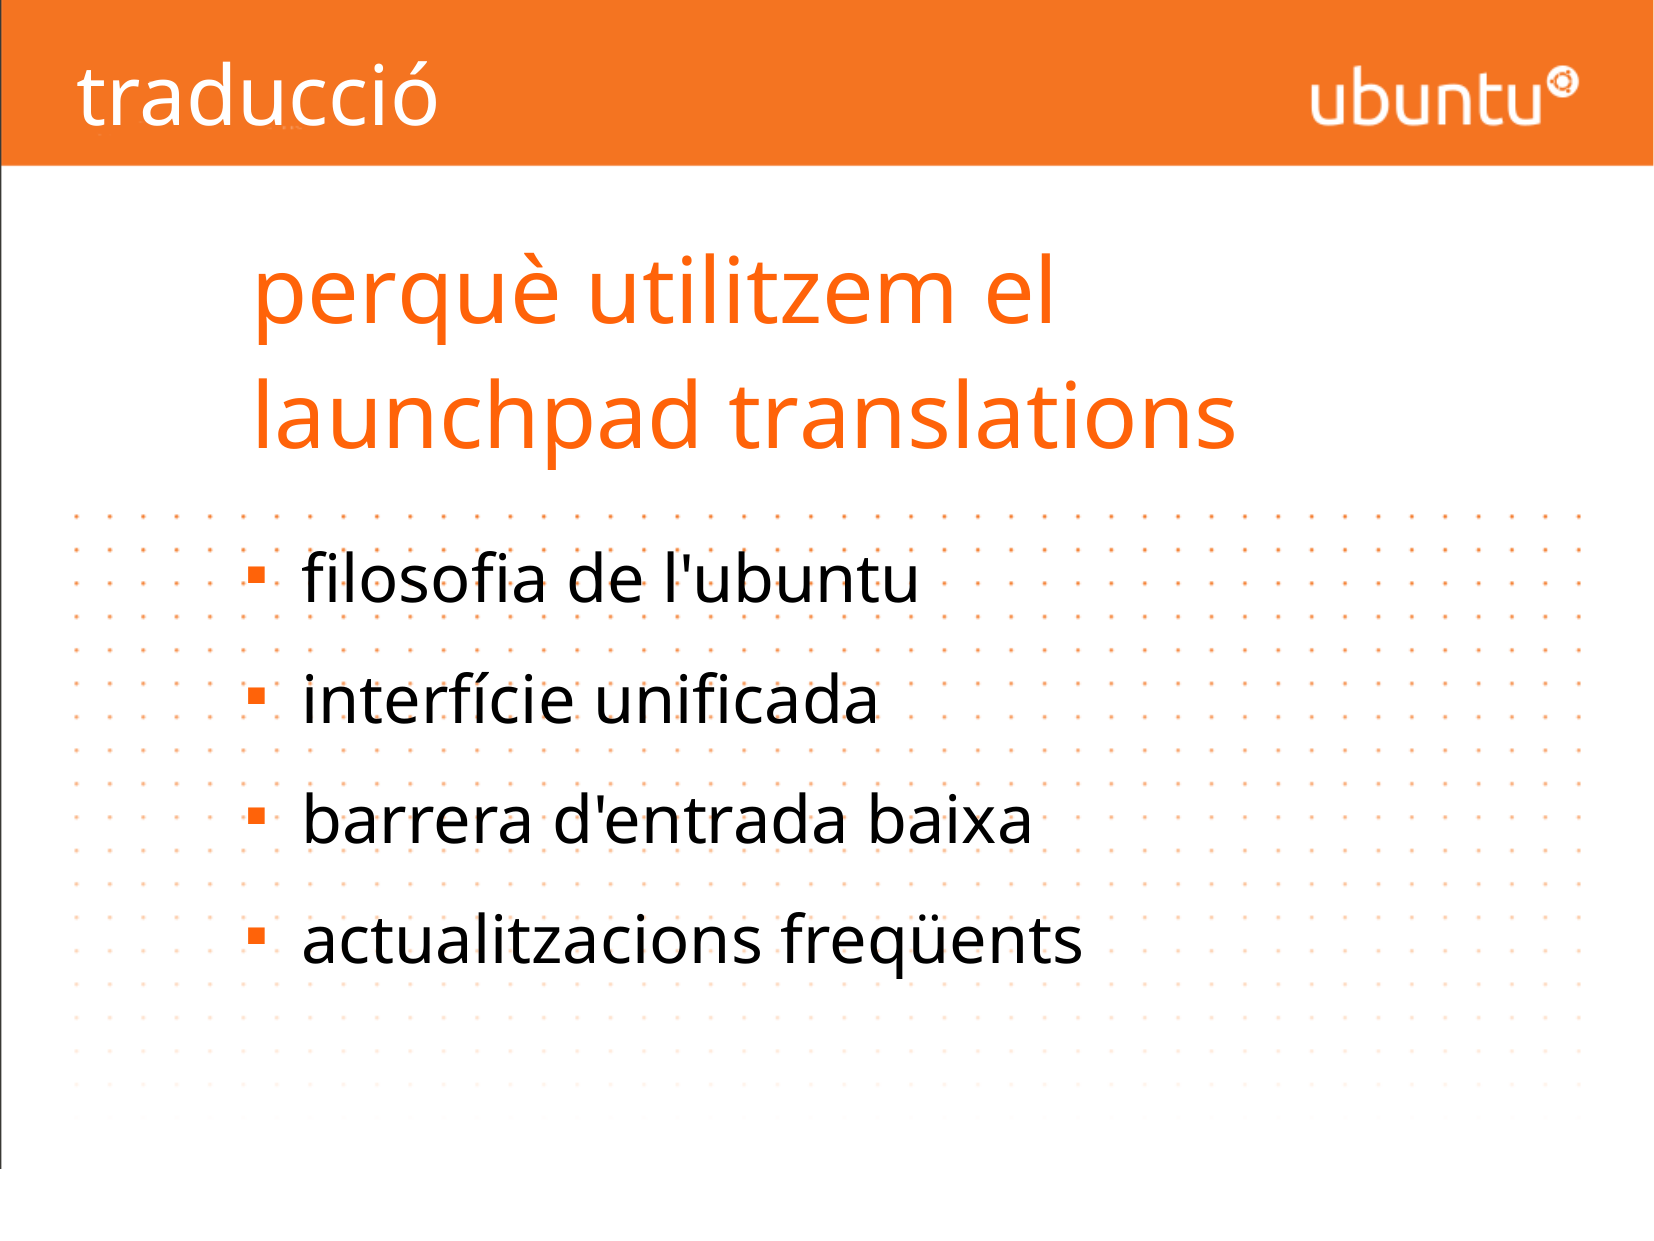

# traducció
perquè utilitzem el launchpad translations
filosofia de l'ubuntu
interfície unificada
barrera d'entrada baixa
actualitzacions freqüents